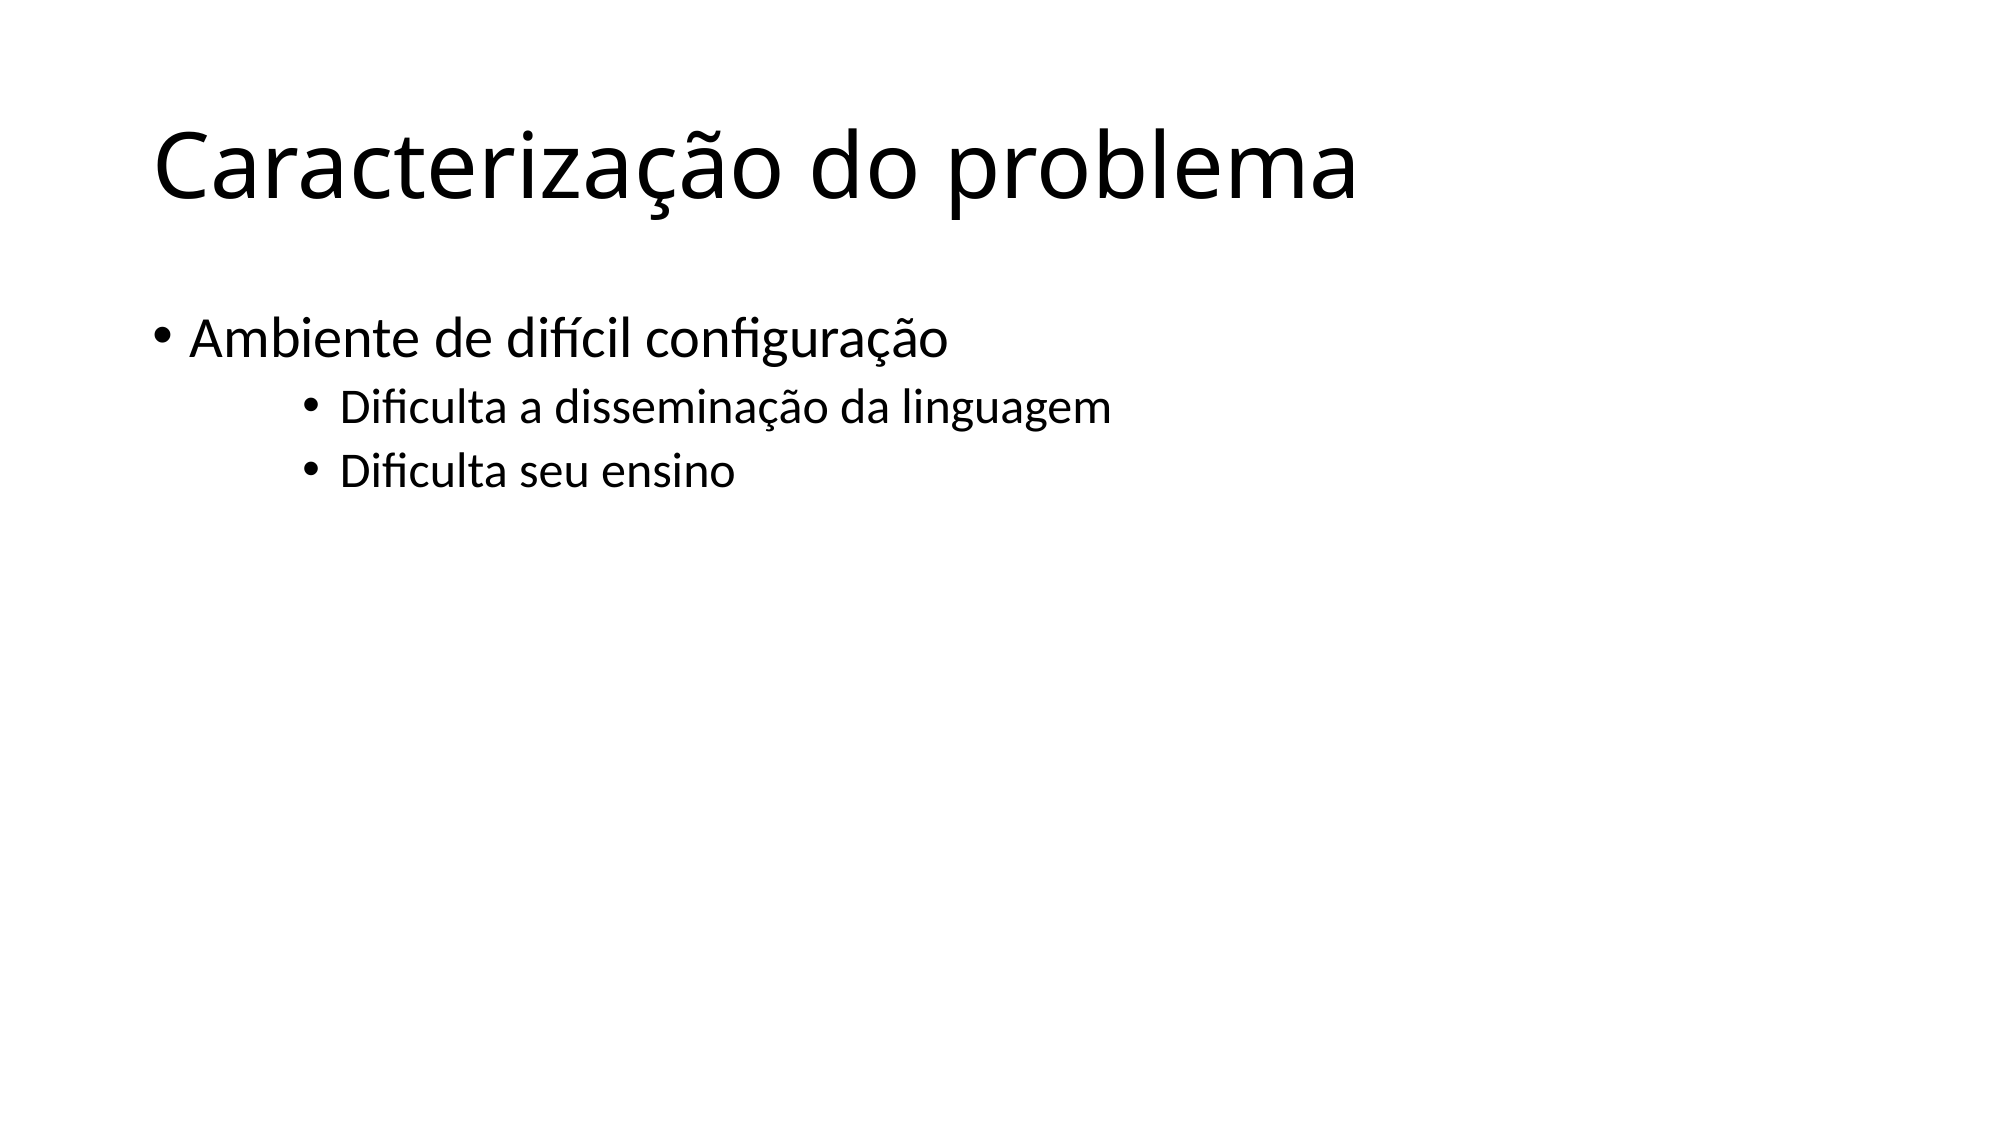

# Caracterização do problema
Ambiente de difícil configuração
Dificulta a disseminação da linguagem
Dificulta seu ensino